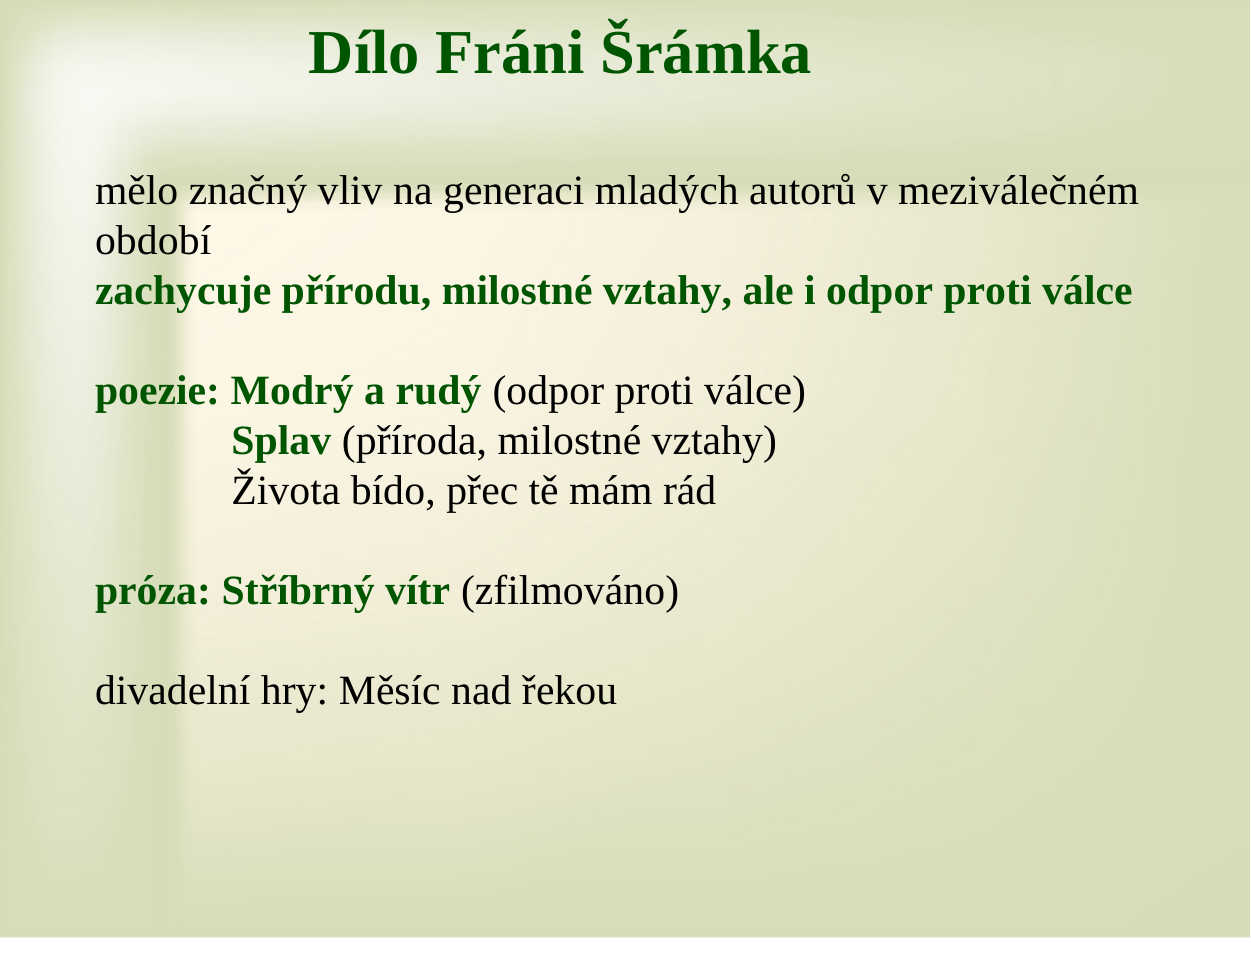

Dílo Fráni Šrámka
mělo značný vliv na generaci mladých autorů v meziválečném období
zachycuje přírodu, milostné vztahy, ale i odpor proti válce
poezie: Modrý a rudý (odpor proti válce)
 Splav (příroda, milostné vztahy)
 Života bído, přec tě mám rád
próza: Stříbrný vítr (zfilmováno)
divadelní hry: Měsíc nad řekou